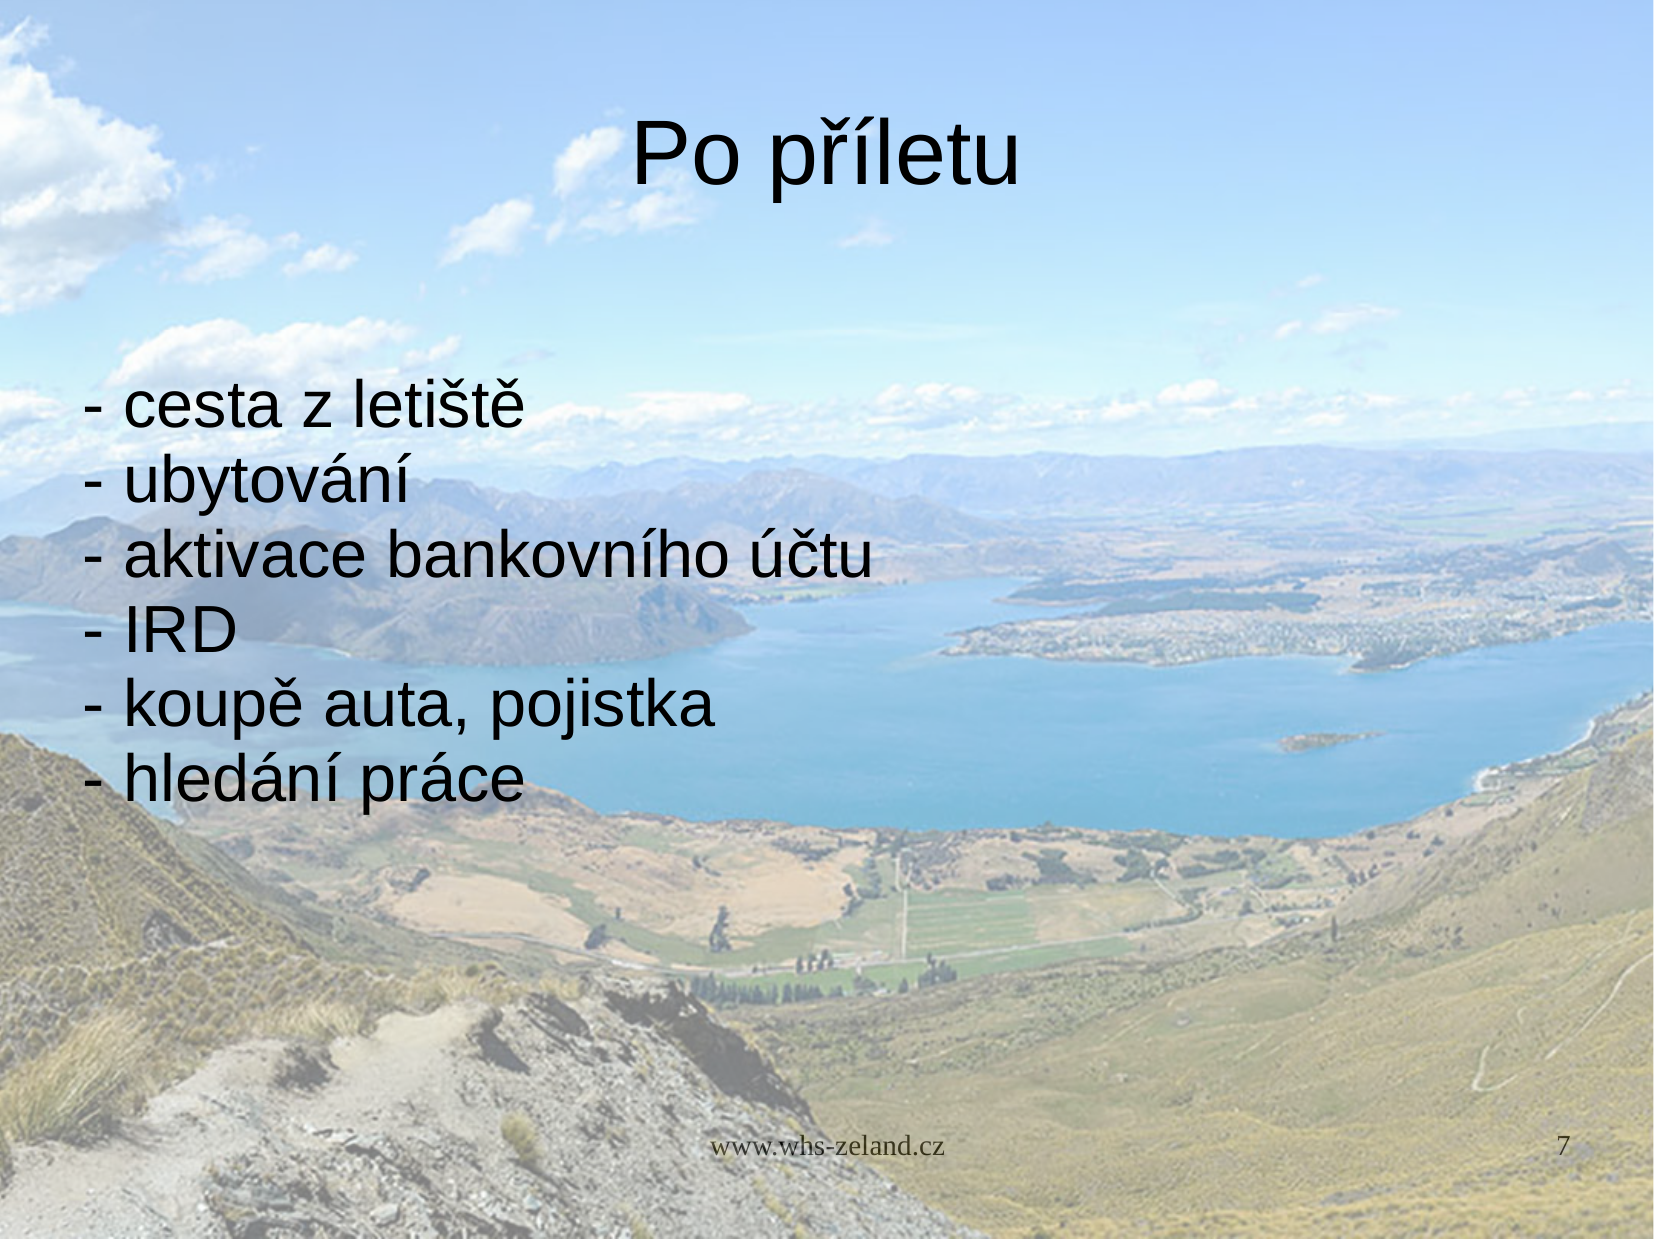

# Po příletu
- cesta z letiště
- ubytování
- aktivace bankovního účtu
- IRD
- koupě auta, pojistka
- hledání práce
www.whs-zeland.cz
7